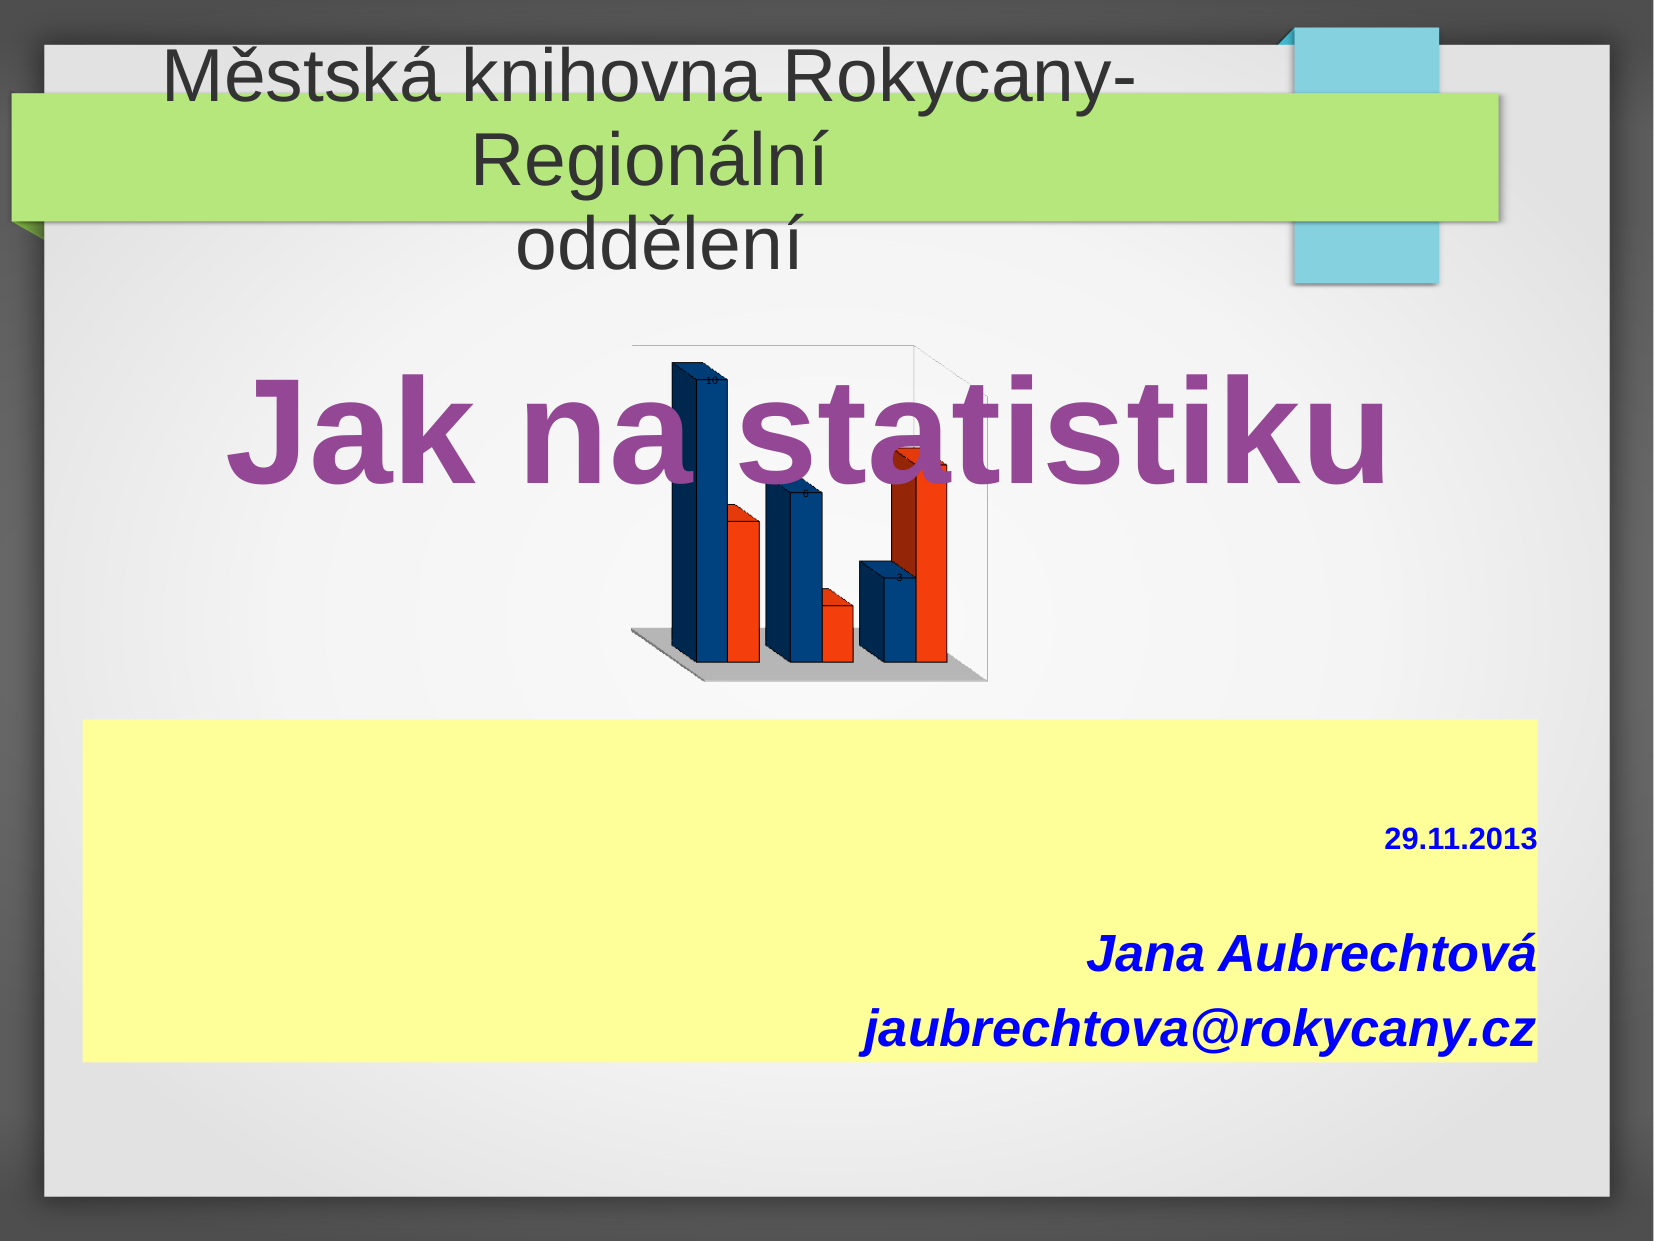

# Městská knihovna Rokycany-Regionální oddělení
29.11.2013
Jana Aubrechtová
jaubrechtova@rokycany.cz